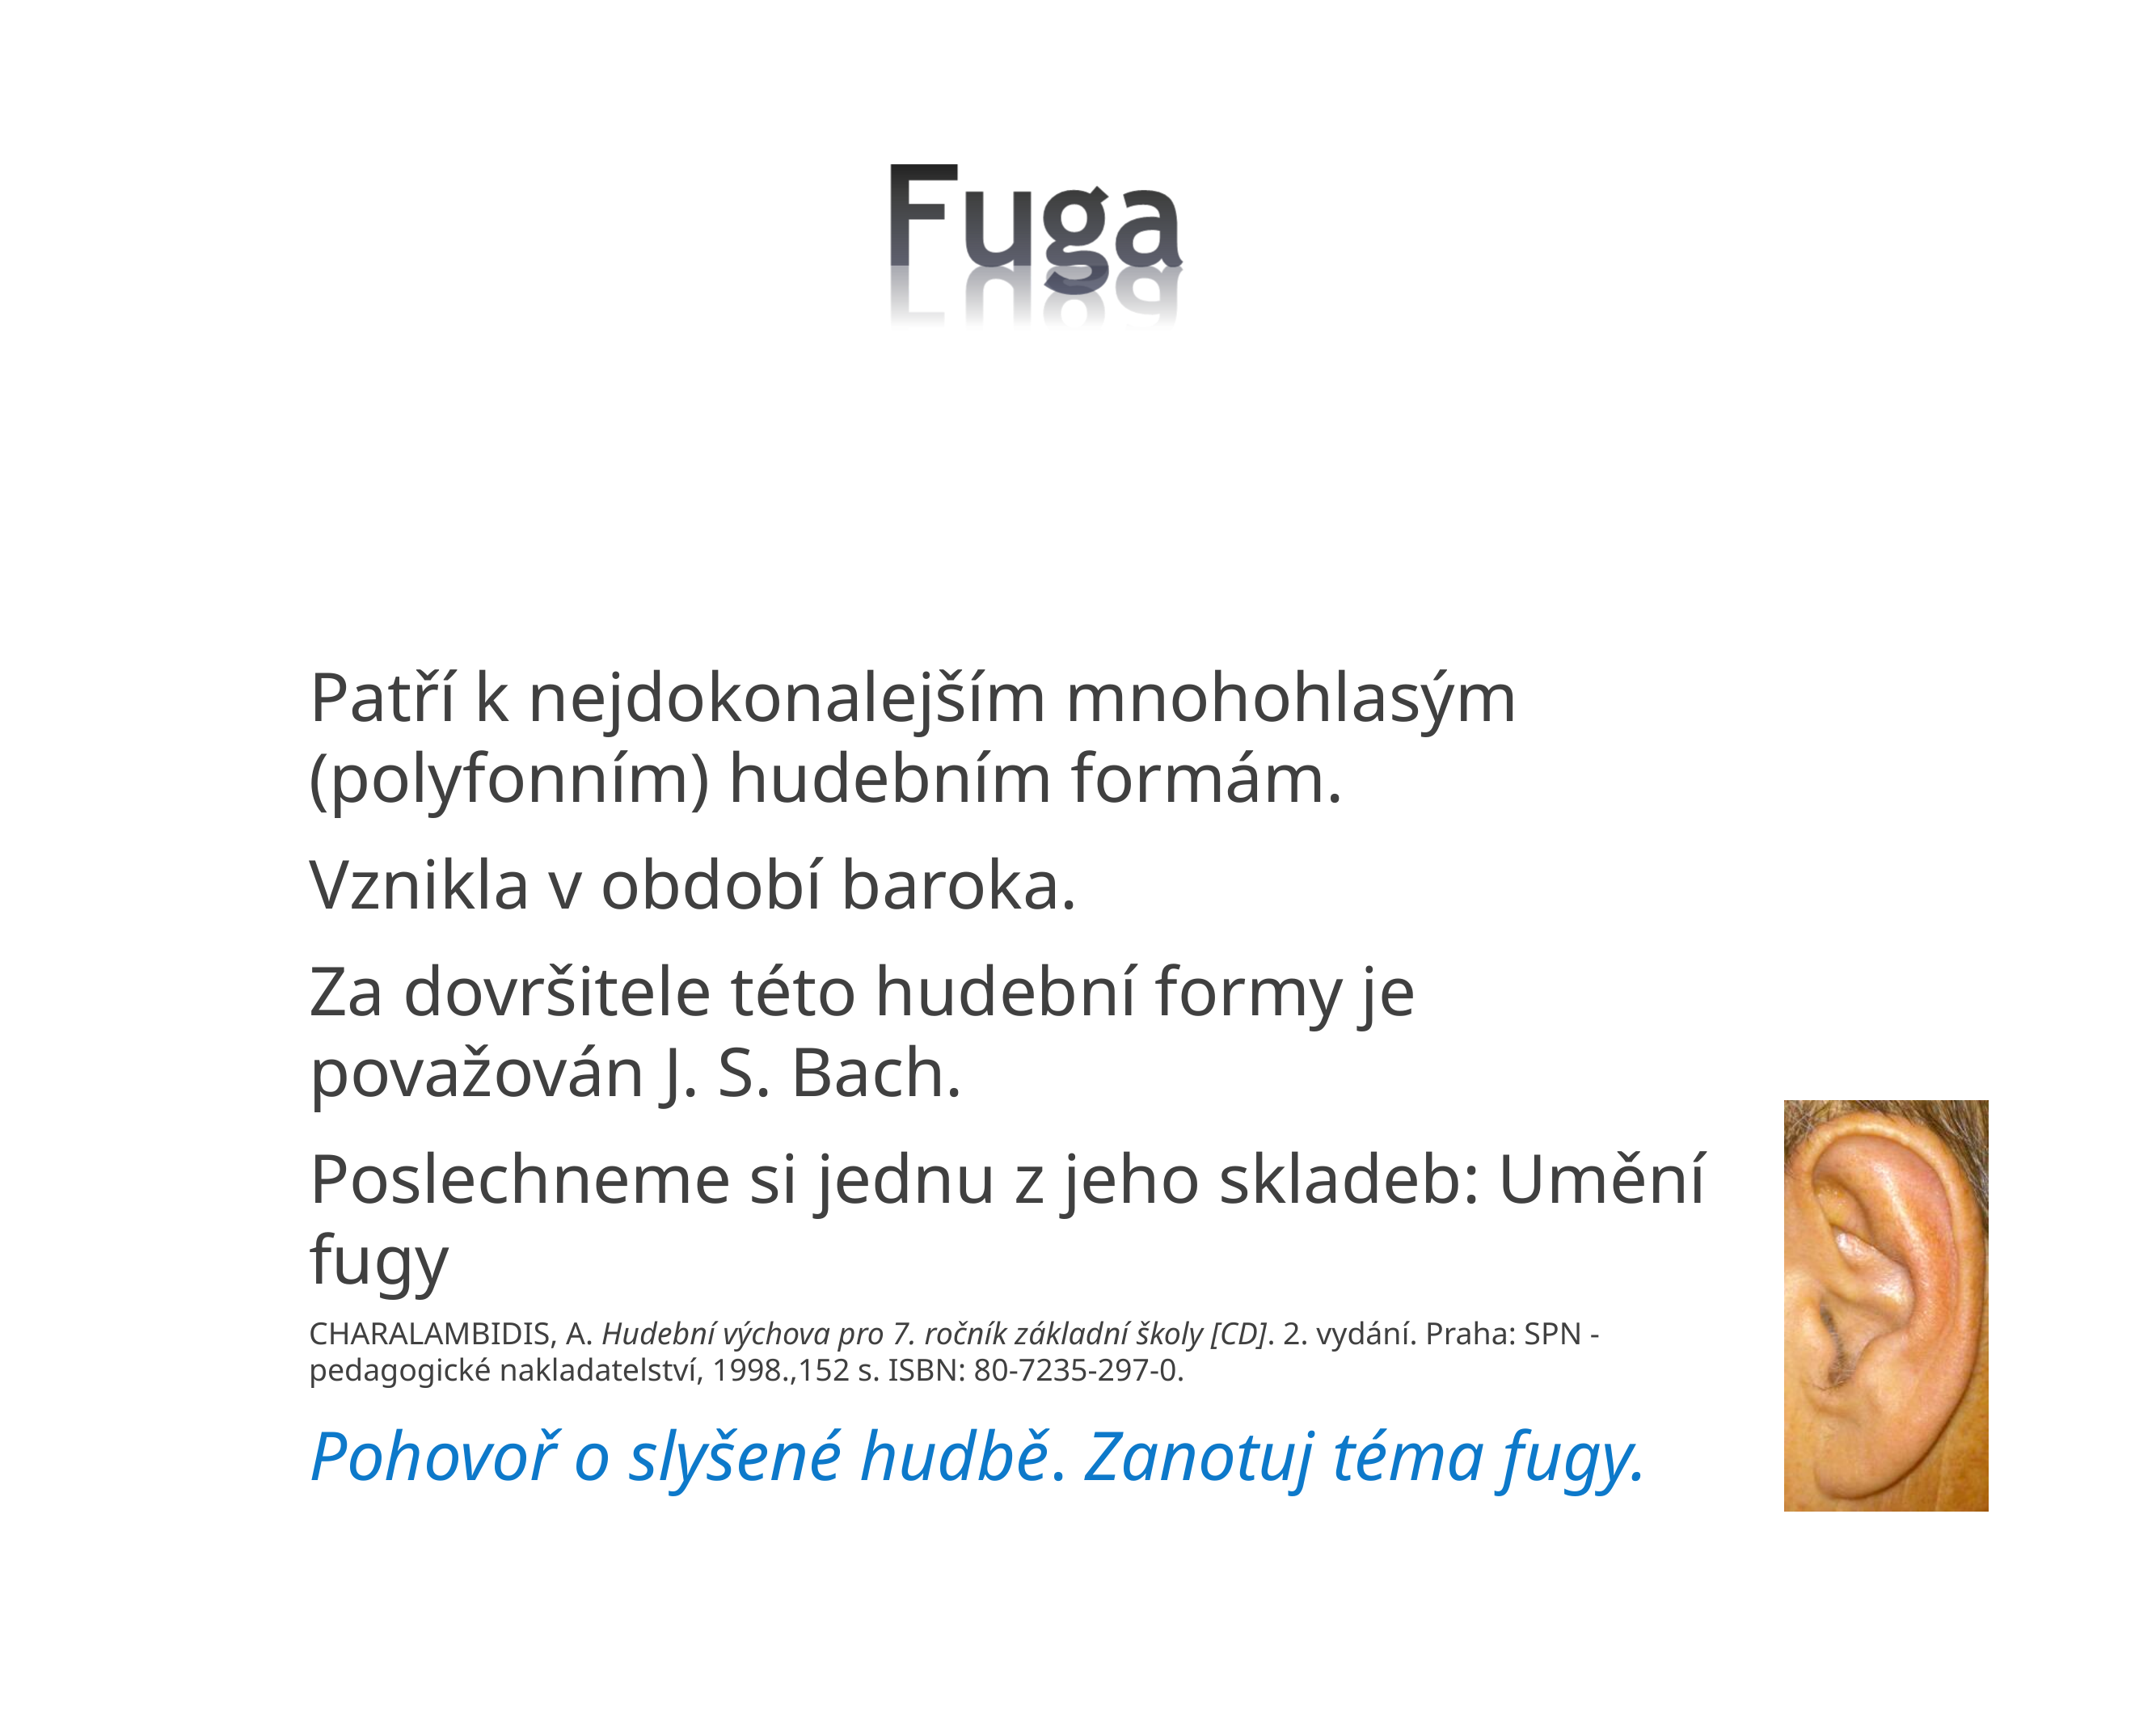

# Patří k nejdokonalejším mnohohlasým (polyfonním) hudebním formám.
Vznikla v období baroka.
Za dovršitele této hudební formy je považován J. S. Bach.
Poslechneme si jednu z jeho skladeb: Umění fugy
CHARALAMBIDIS, A. Hudební výchova pro 7. ročník základní školy [CD]. 2. vydání. Praha: SPN - pedagogické nakladatelství, 1998.,152 s. ISBN: 80-7235-297-0.
Pohovoř o slyšené hudbě. Zanotuj téma fugy.